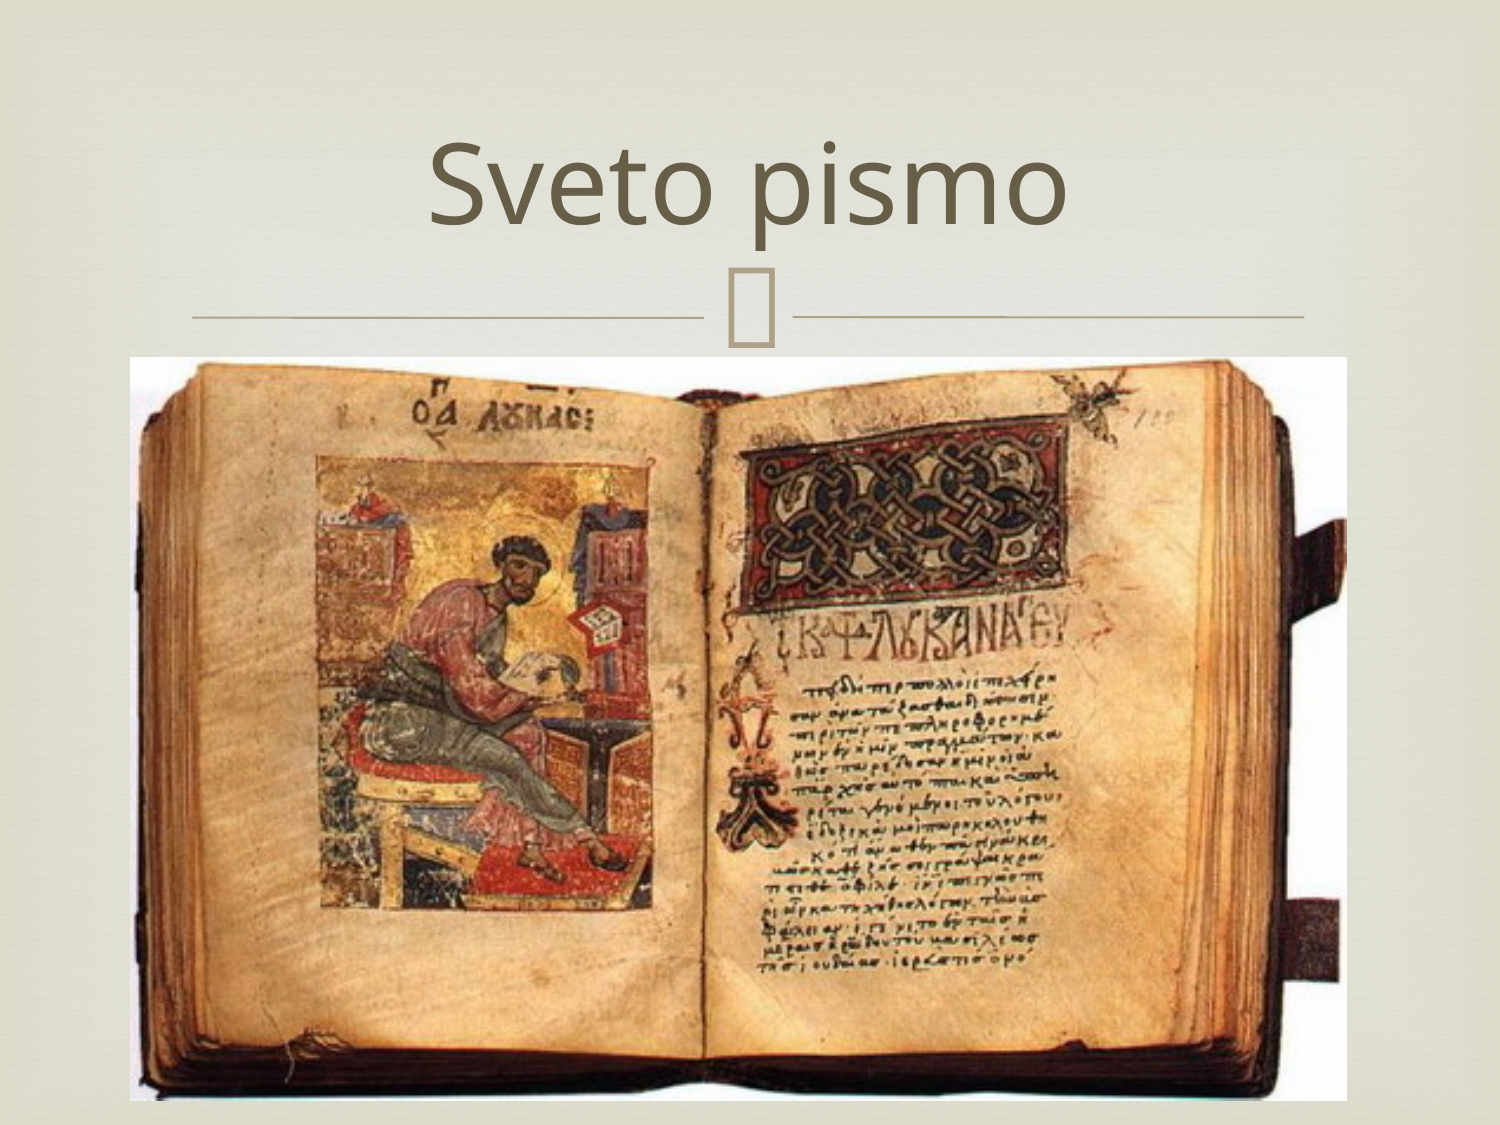

Sveto pismo
# Sveto pismo je temelj vsake judovske misli
Obsega 39 knjig Stare zaveze, napisane so v hebrejščini in razdeljene na 3 dele:
Zakon (Thora)
Preroki (Nebiim)
Spisi
Tora (Thora) je nauk, ki mu je treba slediti…